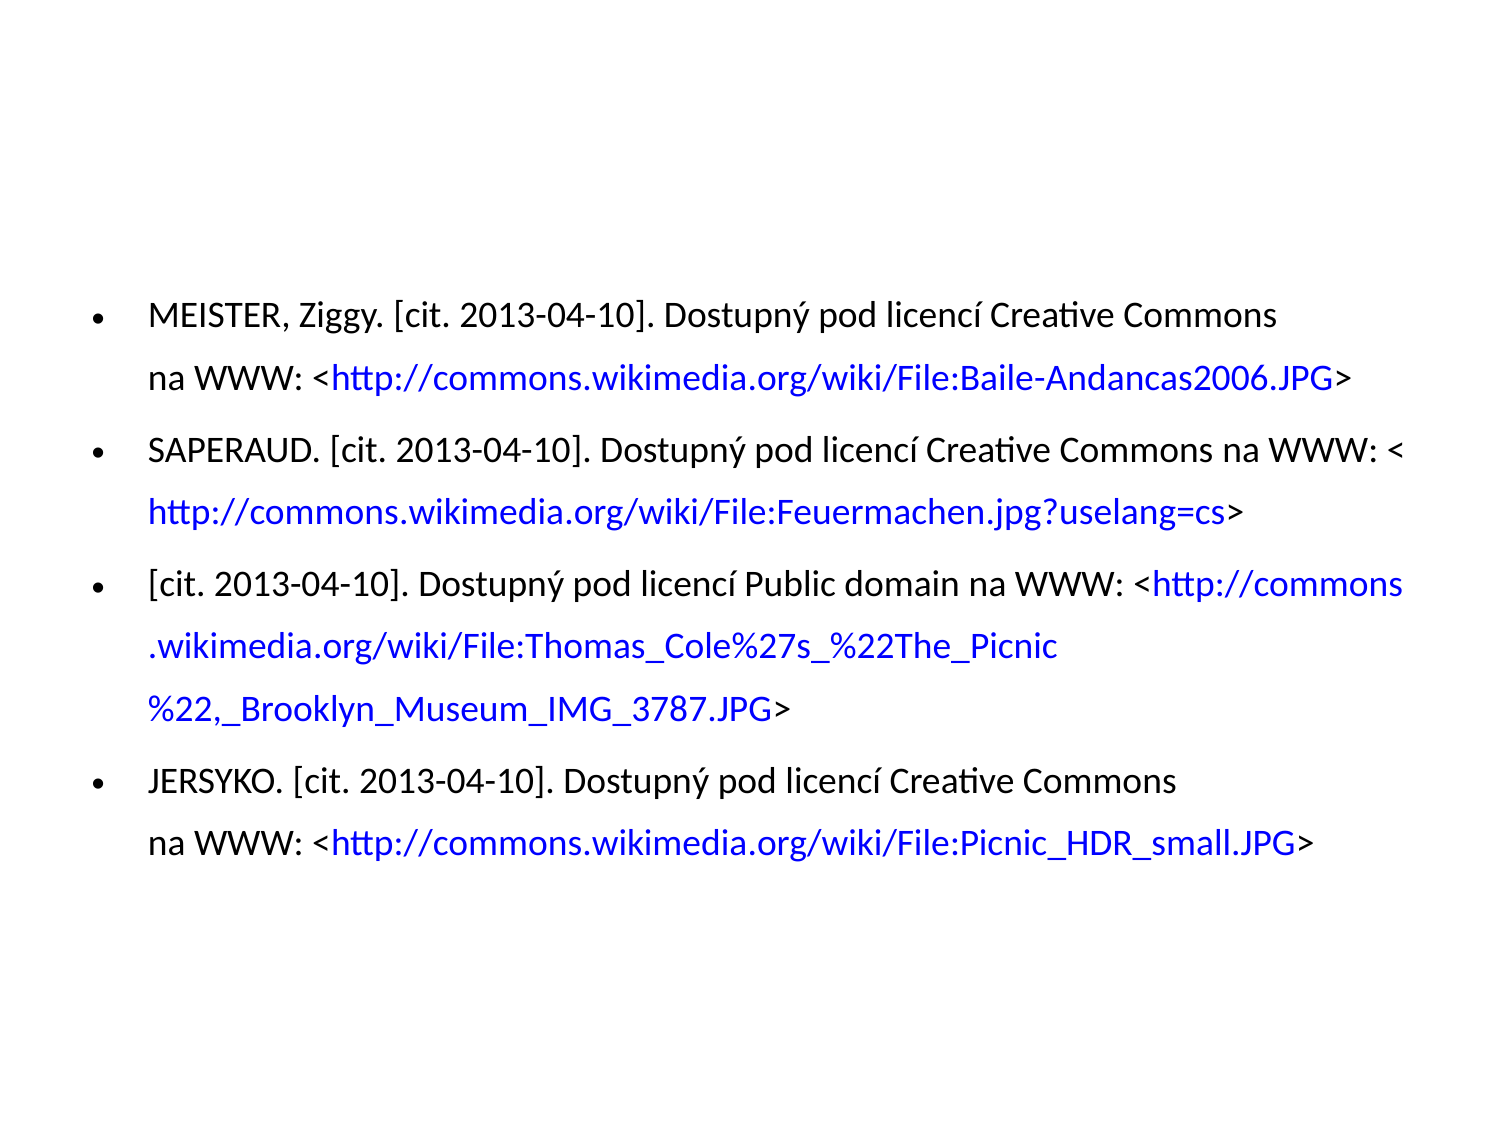

# MEISTER, Ziggy. [cit. 2013-04-10]. Dostupný pod licencí Creative Commons na WWW: <http://commons.wikimedia.org/wiki/File:Baile-Andancas2006.JPG>
SAPERAUD. [cit. 2013-04-10]. Dostupný pod licencí Creative Commons na WWW: <http://commons.wikimedia.org/wiki/File:Feuermachen.jpg?uselang=cs>
[cit. 2013-04-10]. Dostupný pod licencí Public domain na WWW: <http://commons.wikimedia.org/wiki/File:Thomas_Cole%27s_%22The_Picnic%22,_Brooklyn_Museum_IMG_3787.JPG>
JERSYKO. [cit. 2013-04-10]. Dostupný pod licencí Creative Commons
na WWW: <http://commons.wikimedia.org/wiki/File:Picnic_HDR_small.JPG>